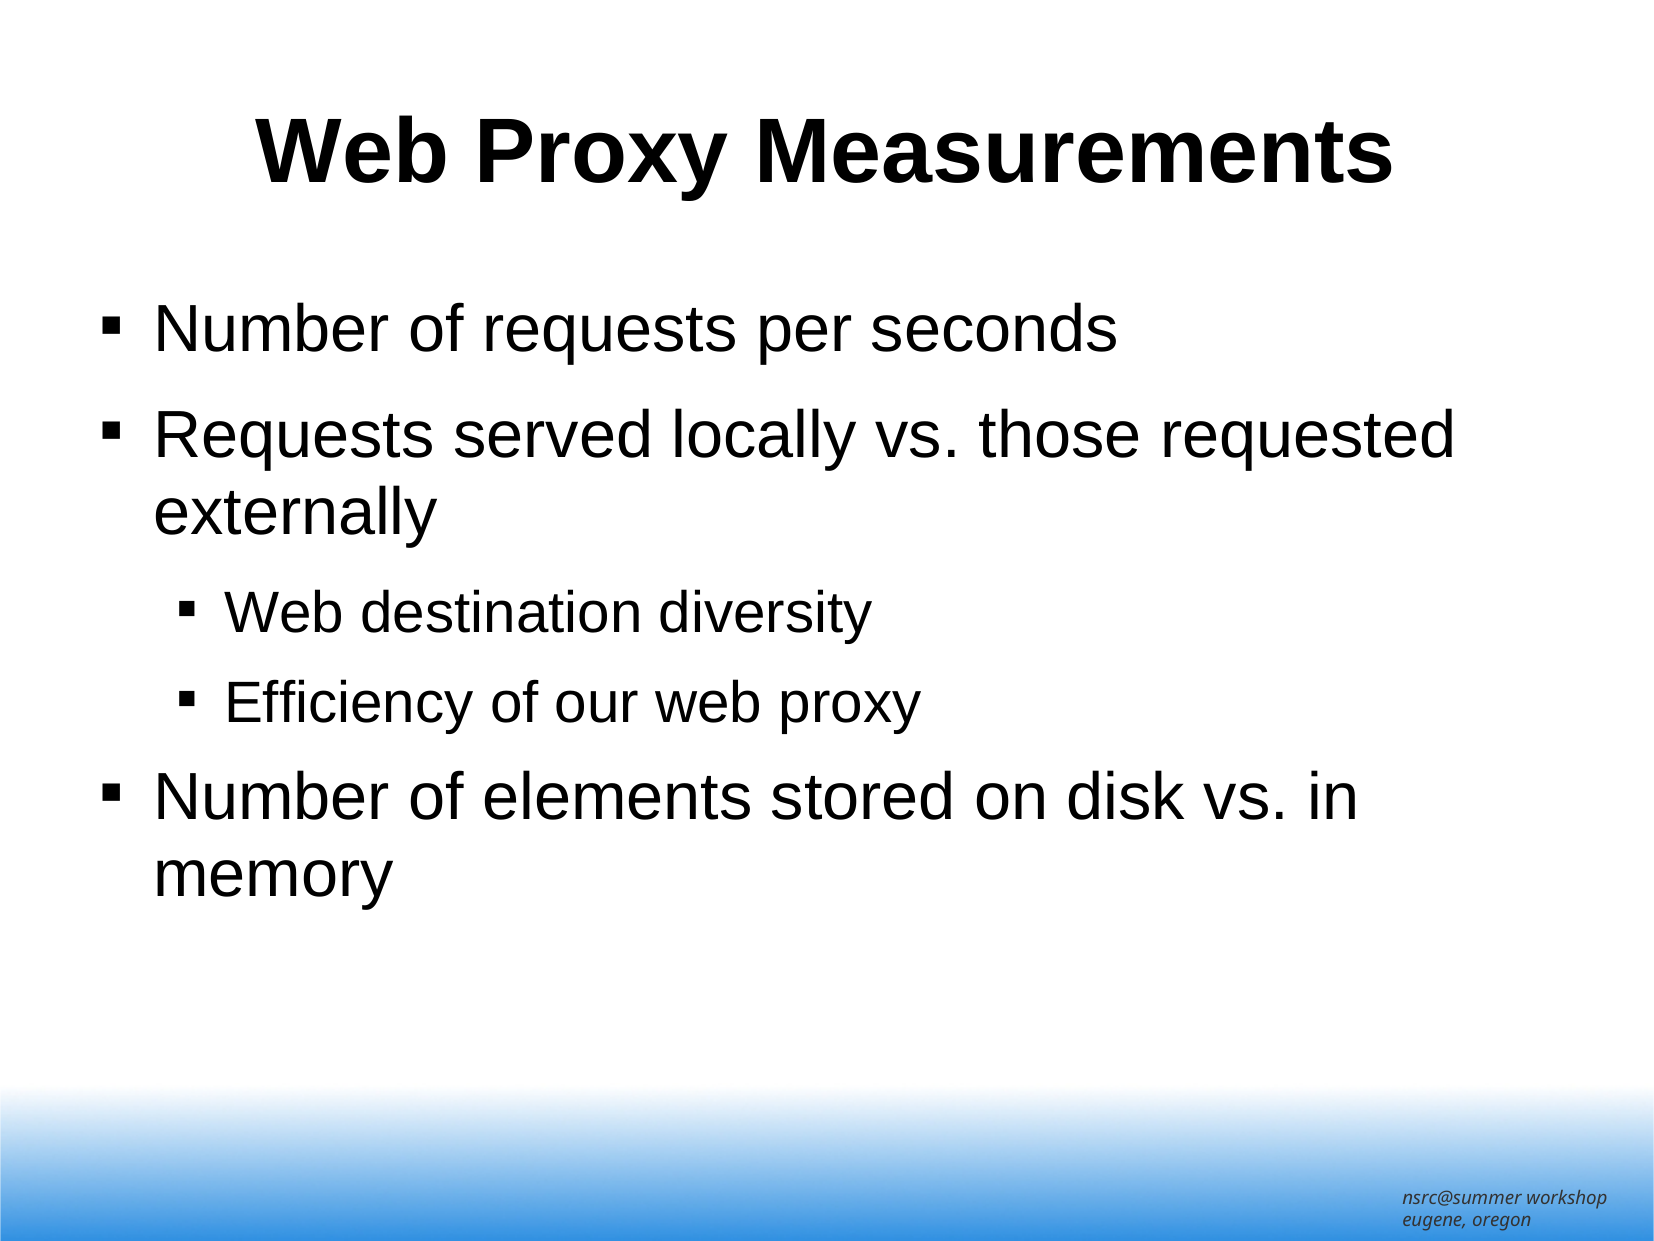

# Web Proxy Measurements
Number of requests per seconds
Requests served locally vs. those requested externally
Web destination diversity
Efficiency of our web proxy
Number of elements stored on disk vs. in memory